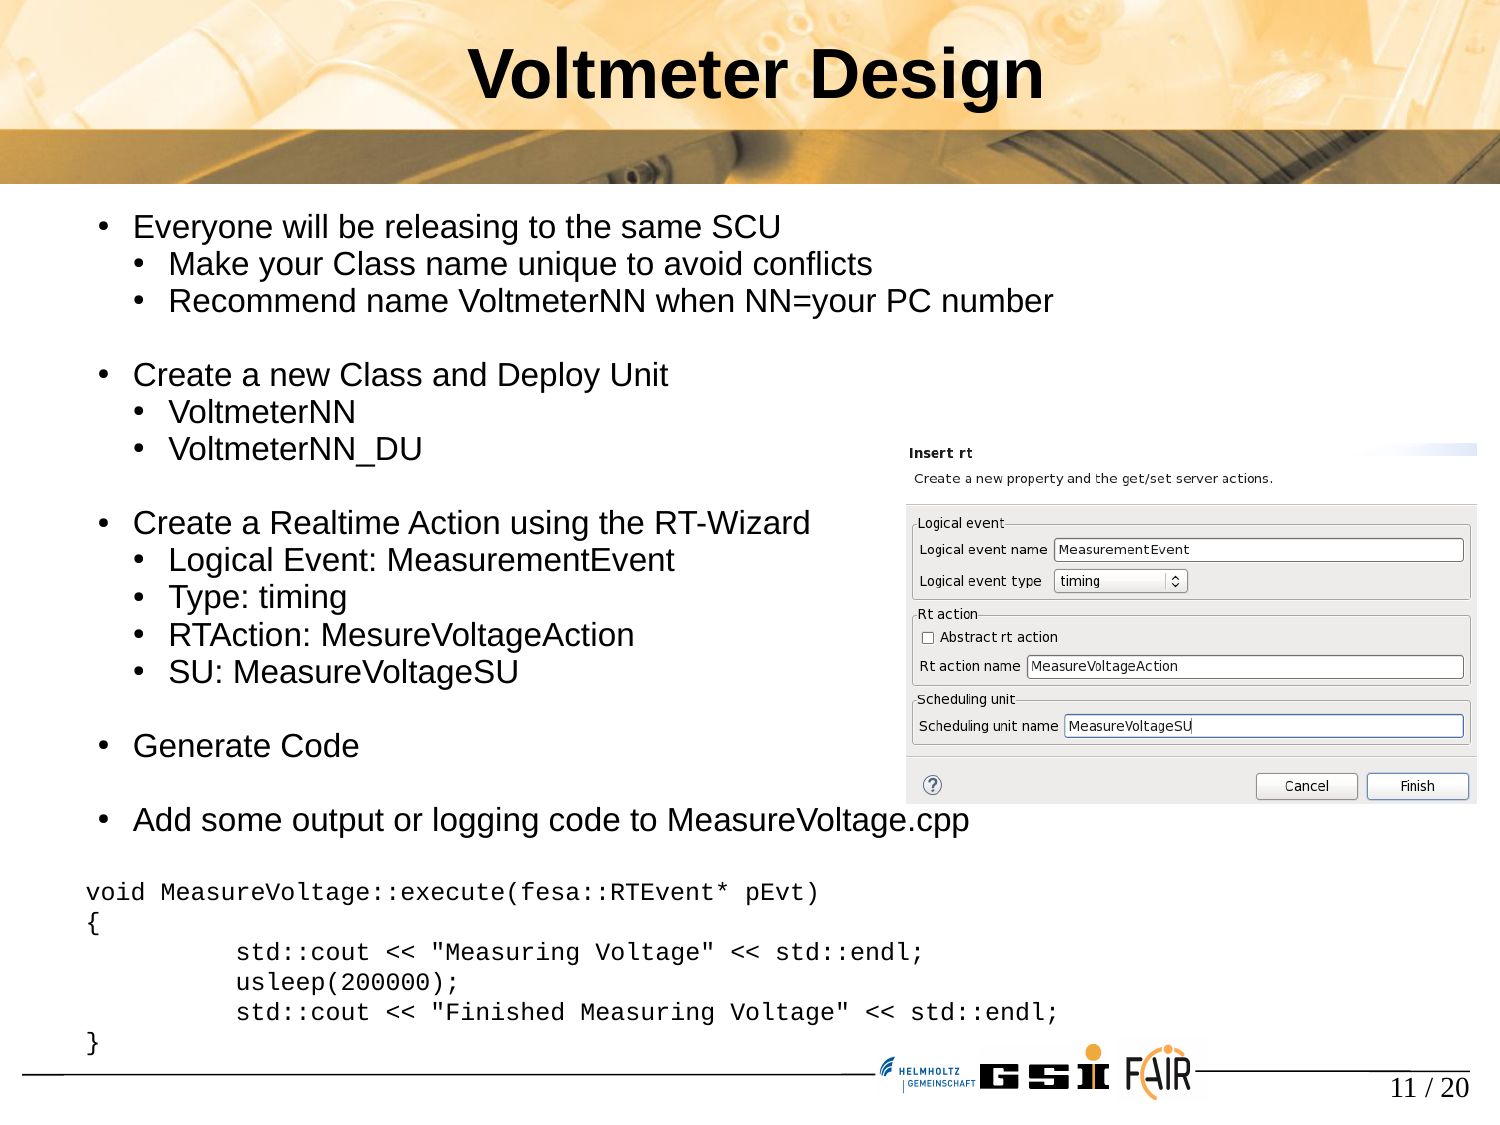

# Voltmeter Design
Everyone will be releasing to the same SCU
Make your Class name unique to avoid conflicts
Recommend name VoltmeterNN when NN=your PC number
Create a new Class and Deploy Unit
VoltmeterNN
VoltmeterNN_DU
Create a Realtime Action using the RT-Wizard
Logical Event: MeasurementEvent
Type: timing
RTAction: MesureVoltageAction
SU: MeasureVoltageSU
Generate Code
Add some output or logging code to MeasureVoltage.cpp
void MeasureVoltage::execute(fesa::RTEvent* pEvt)
{
	std::cout << "Measuring Voltage" << std::endl;
	usleep(200000);
	std::cout << "Finished Measuring Voltage" << std::endl;
}
11